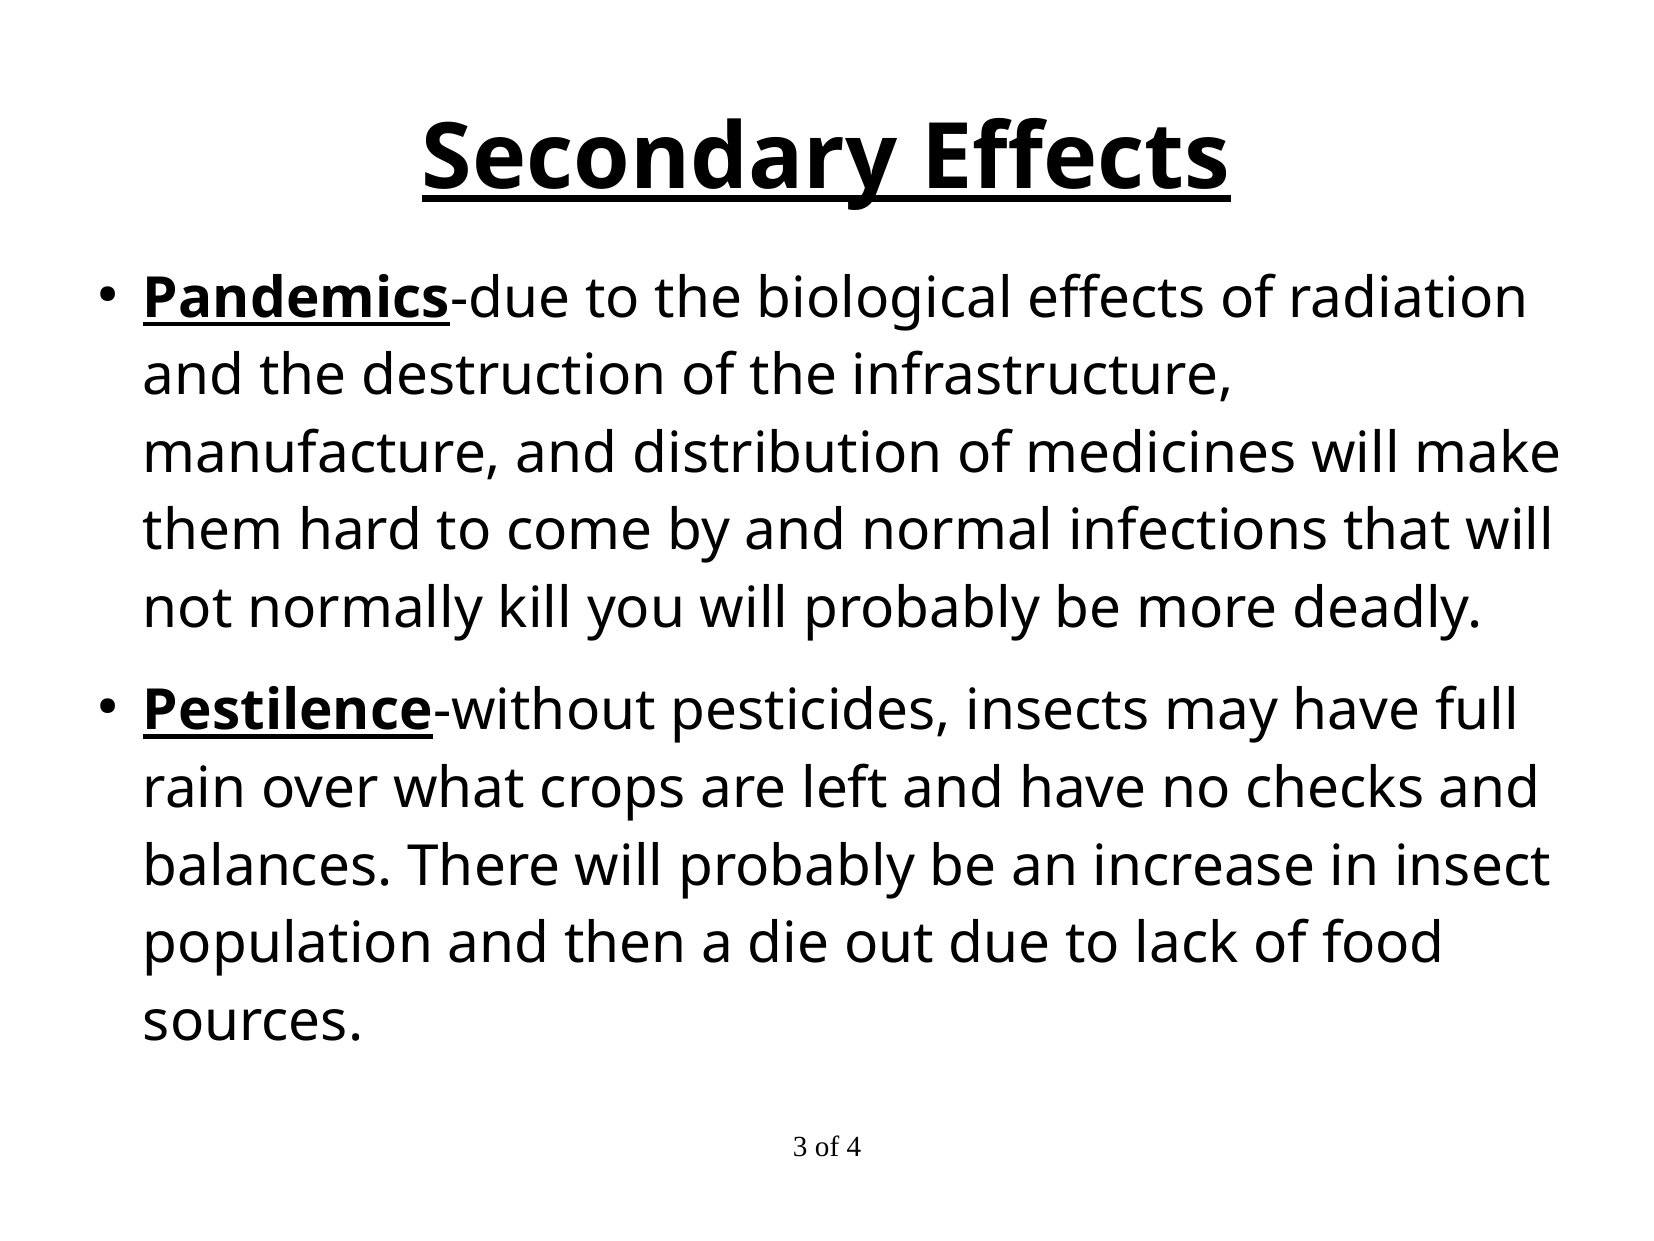

# Secondary Effects
Pandemics-due to the biological effects of radiation and the destruction of the infrastructure, manufacture, and distribution of medicines will make them hard to come by and normal infections that will not normally kill you will probably be more deadly.
Pestilence-without pesticides, insects may have full rain over what crops are left and have no checks and balances. There will probably be an increase in insect population and then a die out due to lack of food sources.
3 of 4